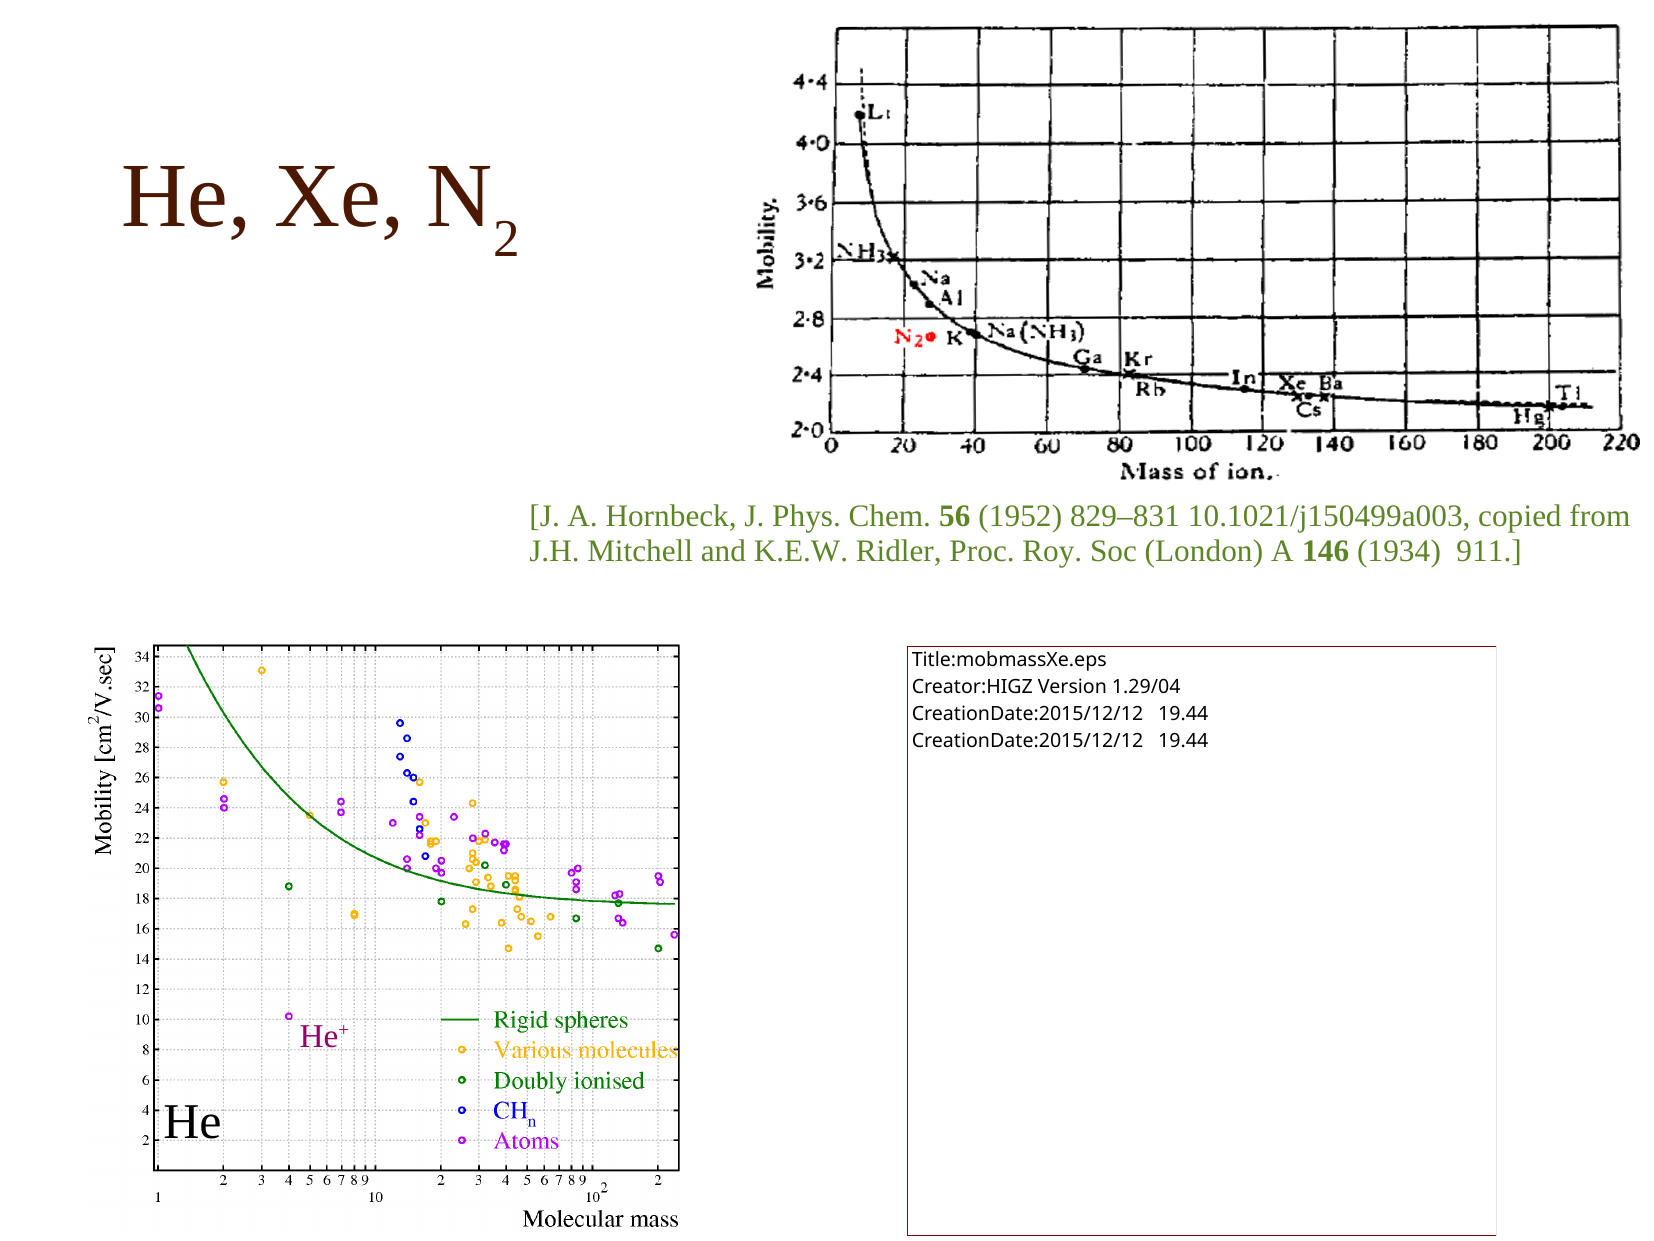

# He, Xe, N2
[J. A. Hornbeck, J. Phys. Chem. 56 (1952) 829–831 10.1021/j150499a003, copied from
J.H. Mitchell and K.E.W. Ridler, Proc. Roy. Soc (London) A 146 (1934) 911.]
He+
He